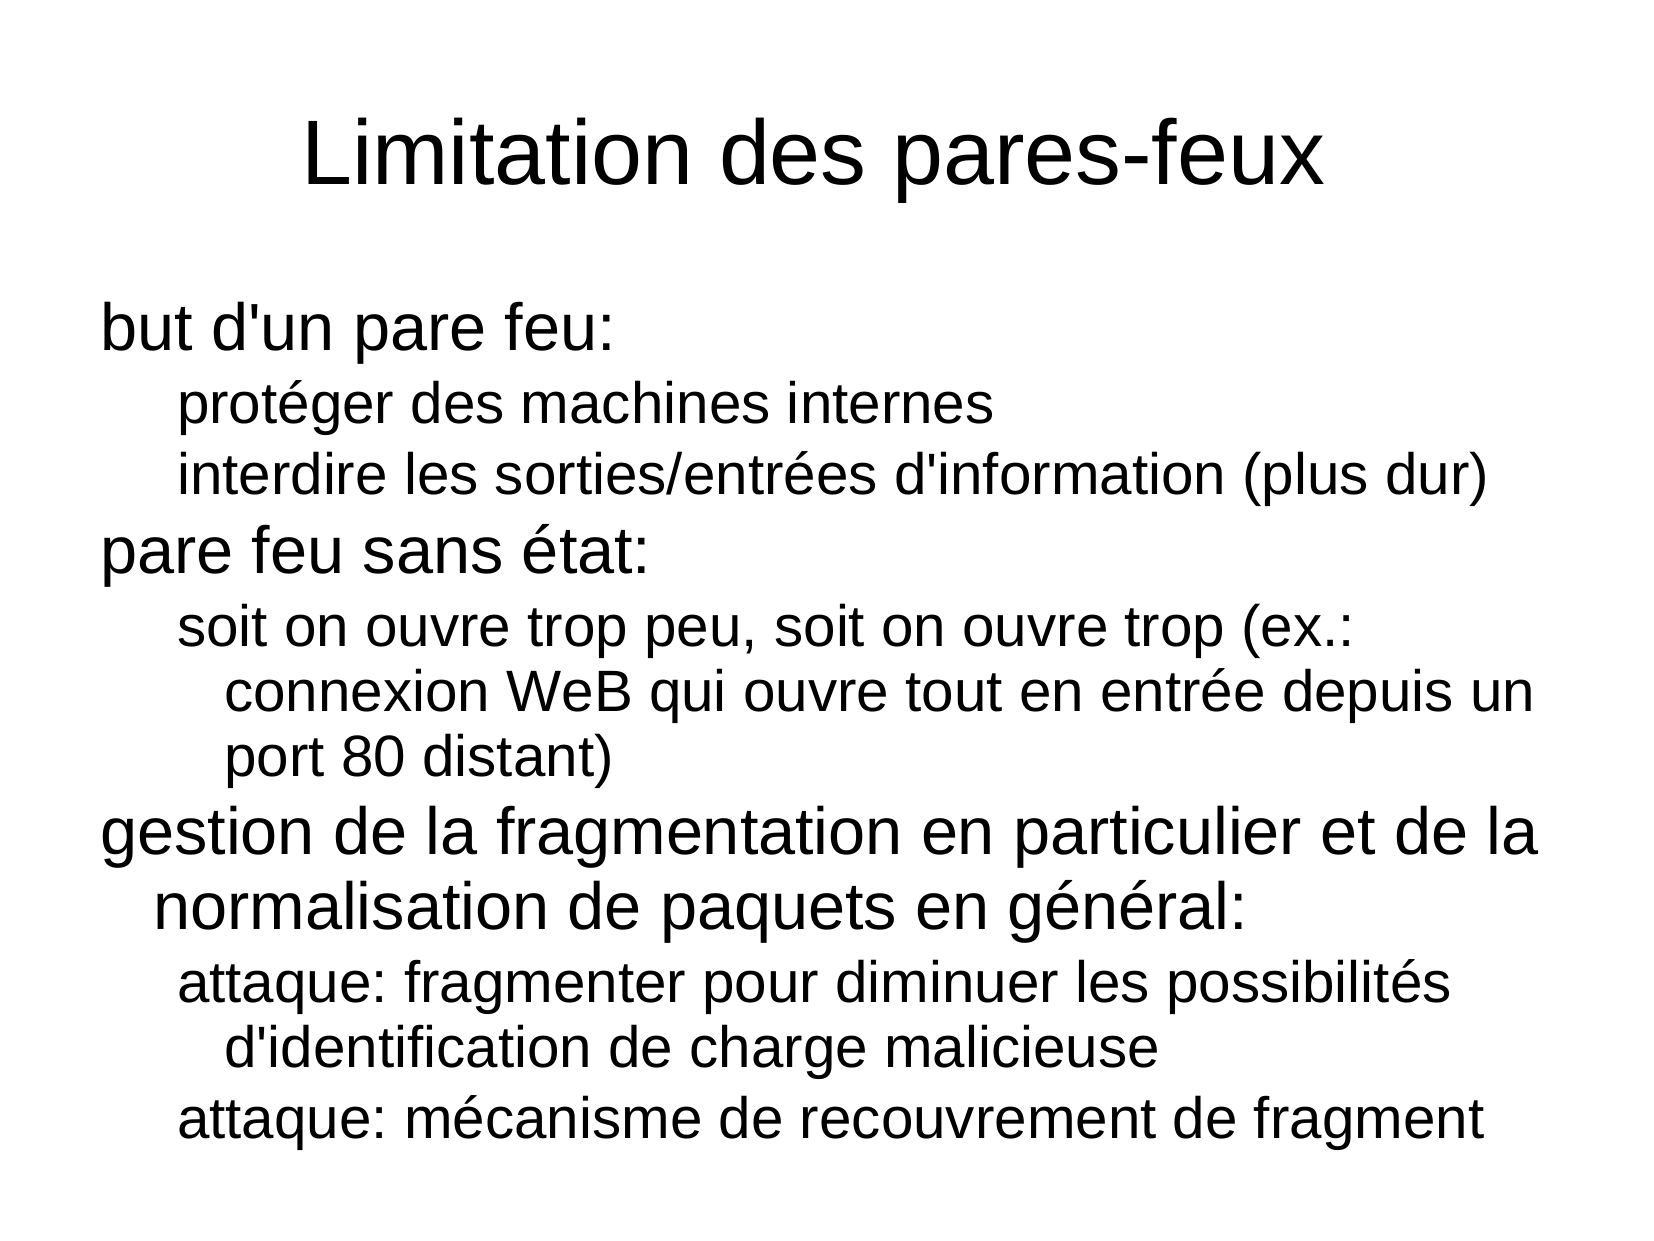

# Limitation des pares-feux
but d'un pare feu:
protéger des machines internes
interdire les sorties/entrées d'information (plus dur)
pare feu sans état:
soit on ouvre trop peu, soit on ouvre trop (ex.: connexion WeB qui ouvre tout en entrée depuis un port 80 distant)
gestion de la fragmentation en particulier et de la normalisation de paquets en général:
attaque: fragmenter pour diminuer les possibilités d'identification de charge malicieuse
attaque: mécanisme de recouvrement de fragment